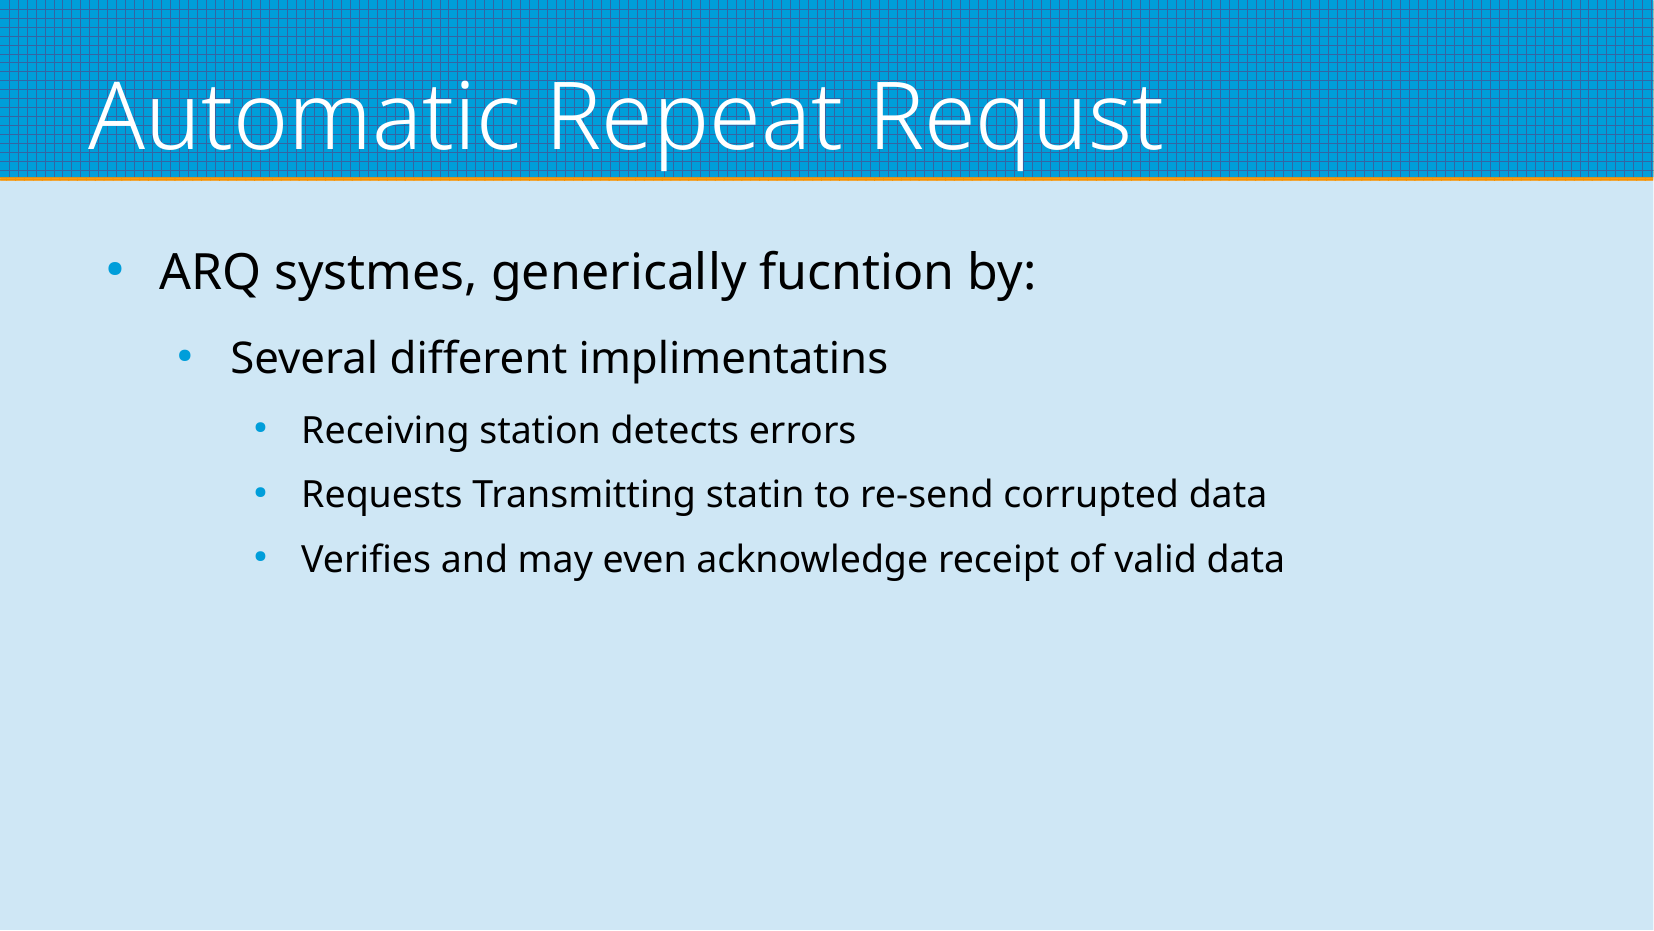

# Automatic Repeat Requst
ARQ systmes, generically fucntion by:
Several different implimentatins
Receiving station detects errors
Requests Transmitting statin to re-send corrupted data
Verifies and may even acknowledge receipt of valid data